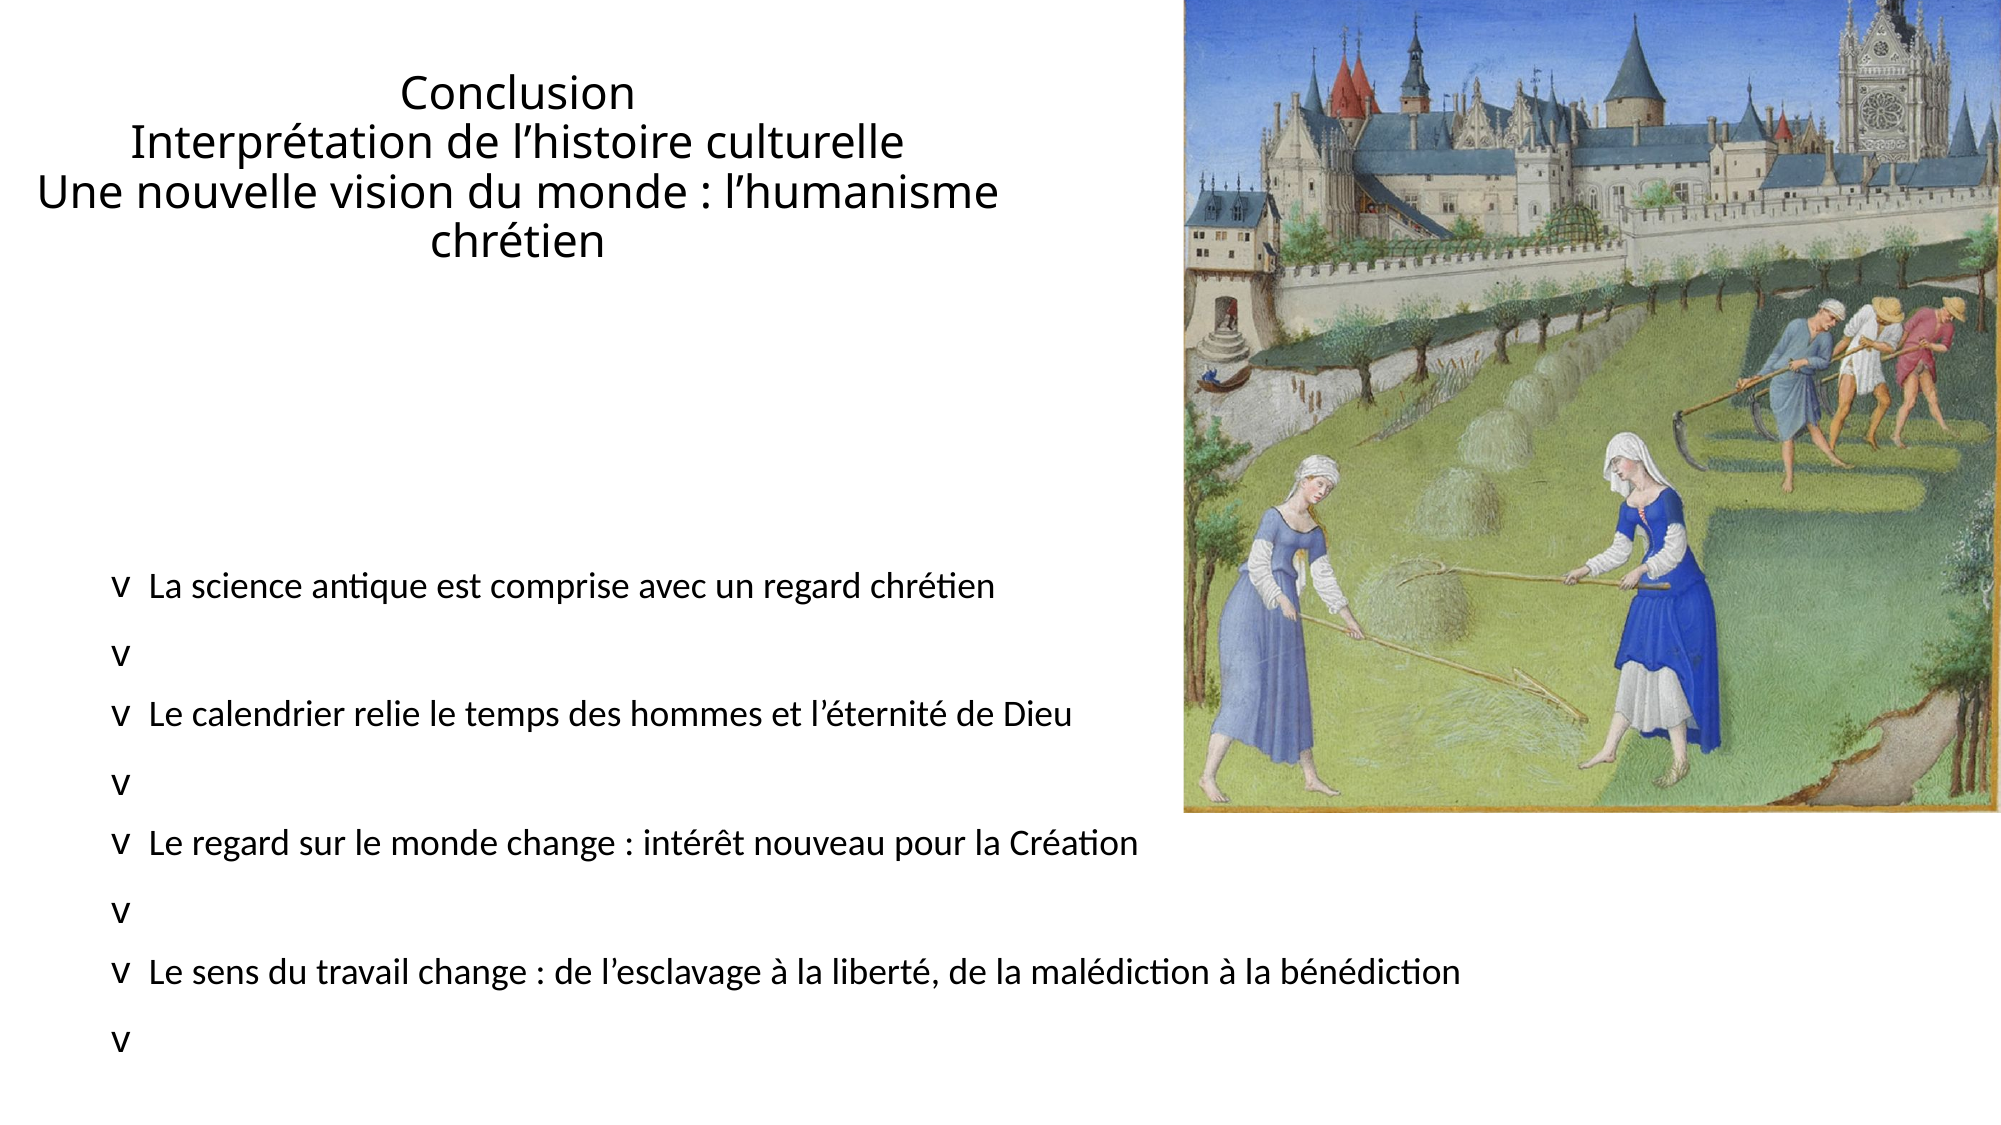

# Conclusion Interprétation de l’histoire culturelle Une nouvelle vision du monde : l’humanisme chrétien
La science antique est comprise avec un regard chrétien
Le calendrier relie le temps des hommes et l’éternité de Dieu
Le regard sur le monde change : intérêt nouveau pour la Création
Le sens du travail change : de l’esclavage à la liberté, de la malédiction à la bénédiction